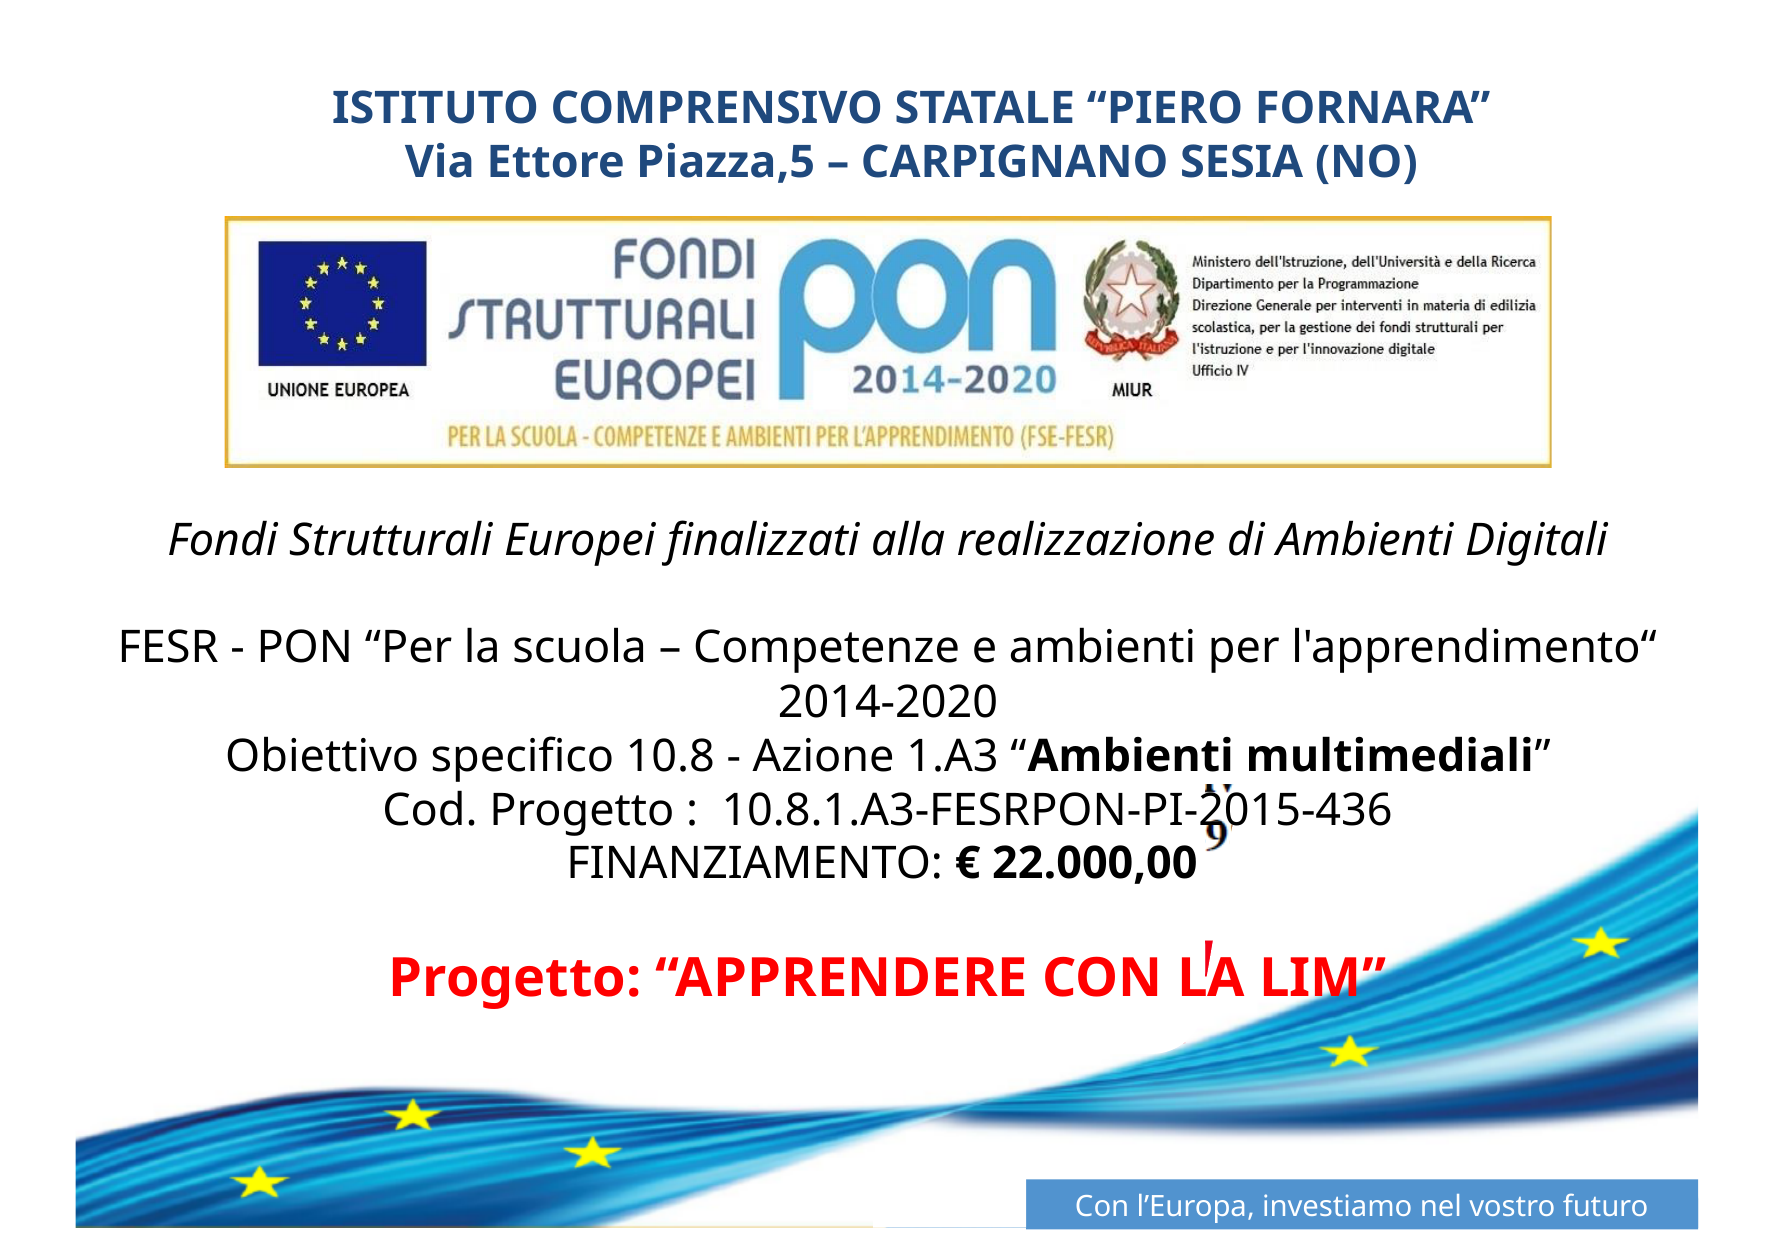

ISTITUTO COMPRENSIVO STATALE “PIERO FORNARA”
 Via Ettore Piazza,5 – CARPIGNANO SESIA (NO)
Fondi Strutturali Europei finalizzati alla realizzazione di Ambienti Digitali
FESR - PON “Per la scuola – Competenze e ambienti per l'apprendimento“ 2014-2020
Obiettivo specifico 10.8 - Azione 1.A3 “Ambienti multimediali”
Cod. Progetto :  10.8.1.A3-FESRPON-PI-2015-436
FINANZIAMENTO: € 22.000,00
Progetto: “APPRENDERE CON LA LIM”
Con l’Europa, investiamo nel vostro futuro